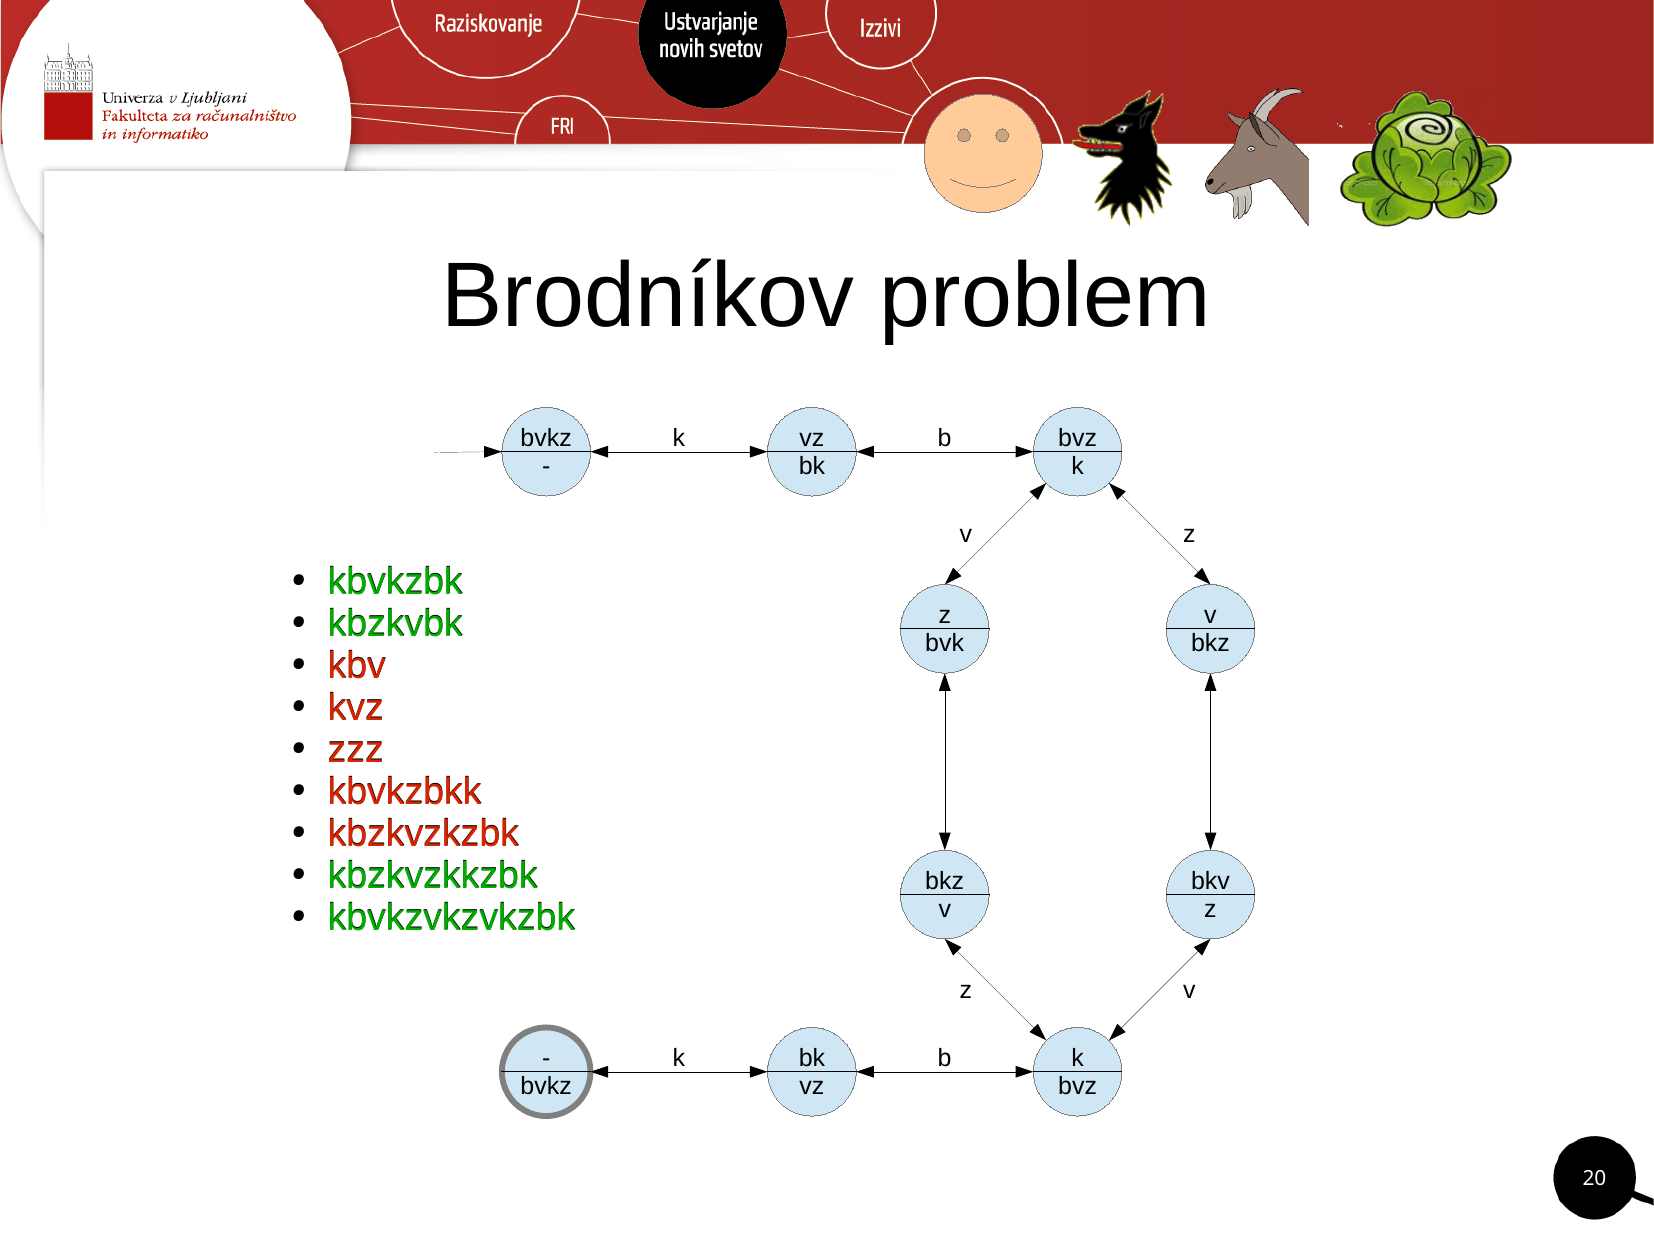

# Brodníkov problem
bvkz
-
vz
bk
bvz
k
z
bvk
v
bkz
bkz
v
bkv
z
-
bvkz
bk
vz
k
bvz
kbvkzbk
kbzkvbk
kbv
kvz
zzz
kbvkzbkk
kbzkvzkzbk
kbzkvzkkzbk
kbvkzvkzvkzbk
kbvkzbk
kbzkvbk
kbv
kvz
zzz
kbvkzbkk
kbzkvzkzbk
kbzkvzkkzbk
kbvkzvkzvkzbk